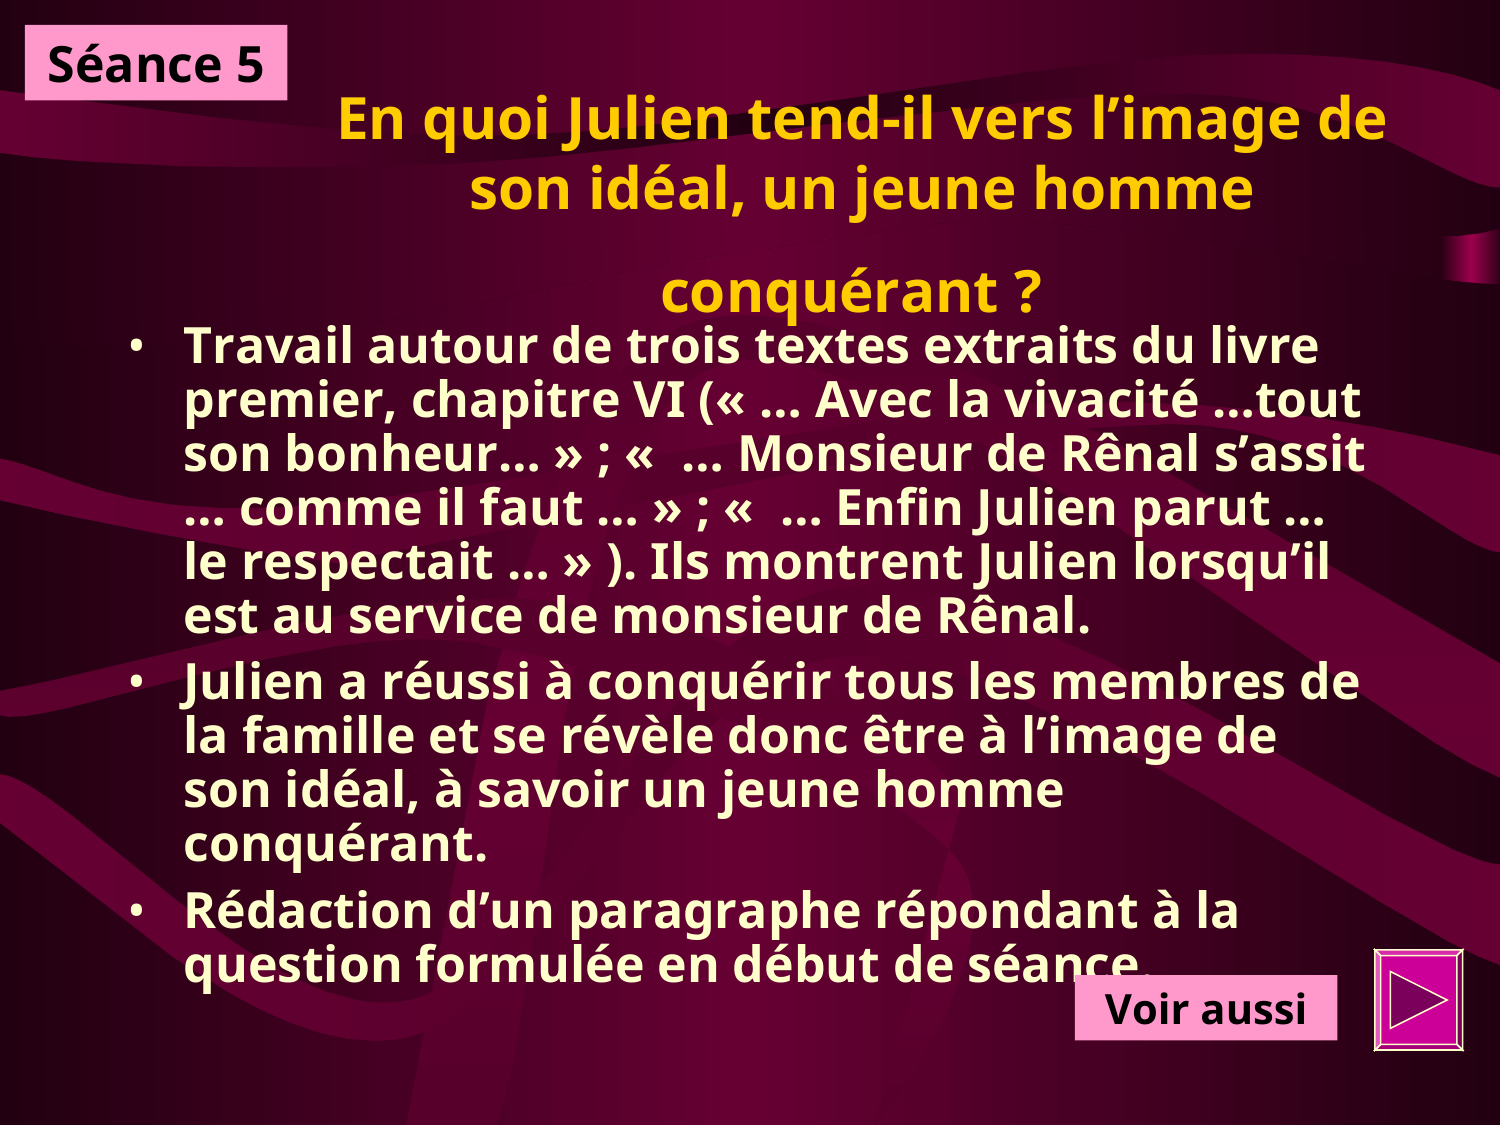

Séance 5
# En quoi Julien tend-il vers l’image de son idéal, un jeune homme conquérant ?
Travail autour de trois textes extraits du livre premier, chapitre VI (« … Avec la vivacité …tout son bonheur… » ; «  … Monsieur de Rênal s’assit … comme il faut … » ; «  … Enfin Julien parut … le respectait … » ). Ils montrent Julien lorsqu’il est au service de monsieur de Rênal.
Julien a réussi à conquérir tous les membres de la famille et se révèle donc être à l’image de son idéal, à savoir un jeune homme conquérant.
Rédaction d’un paragraphe répondant à la question formulée en début de séance.
Voir aussi